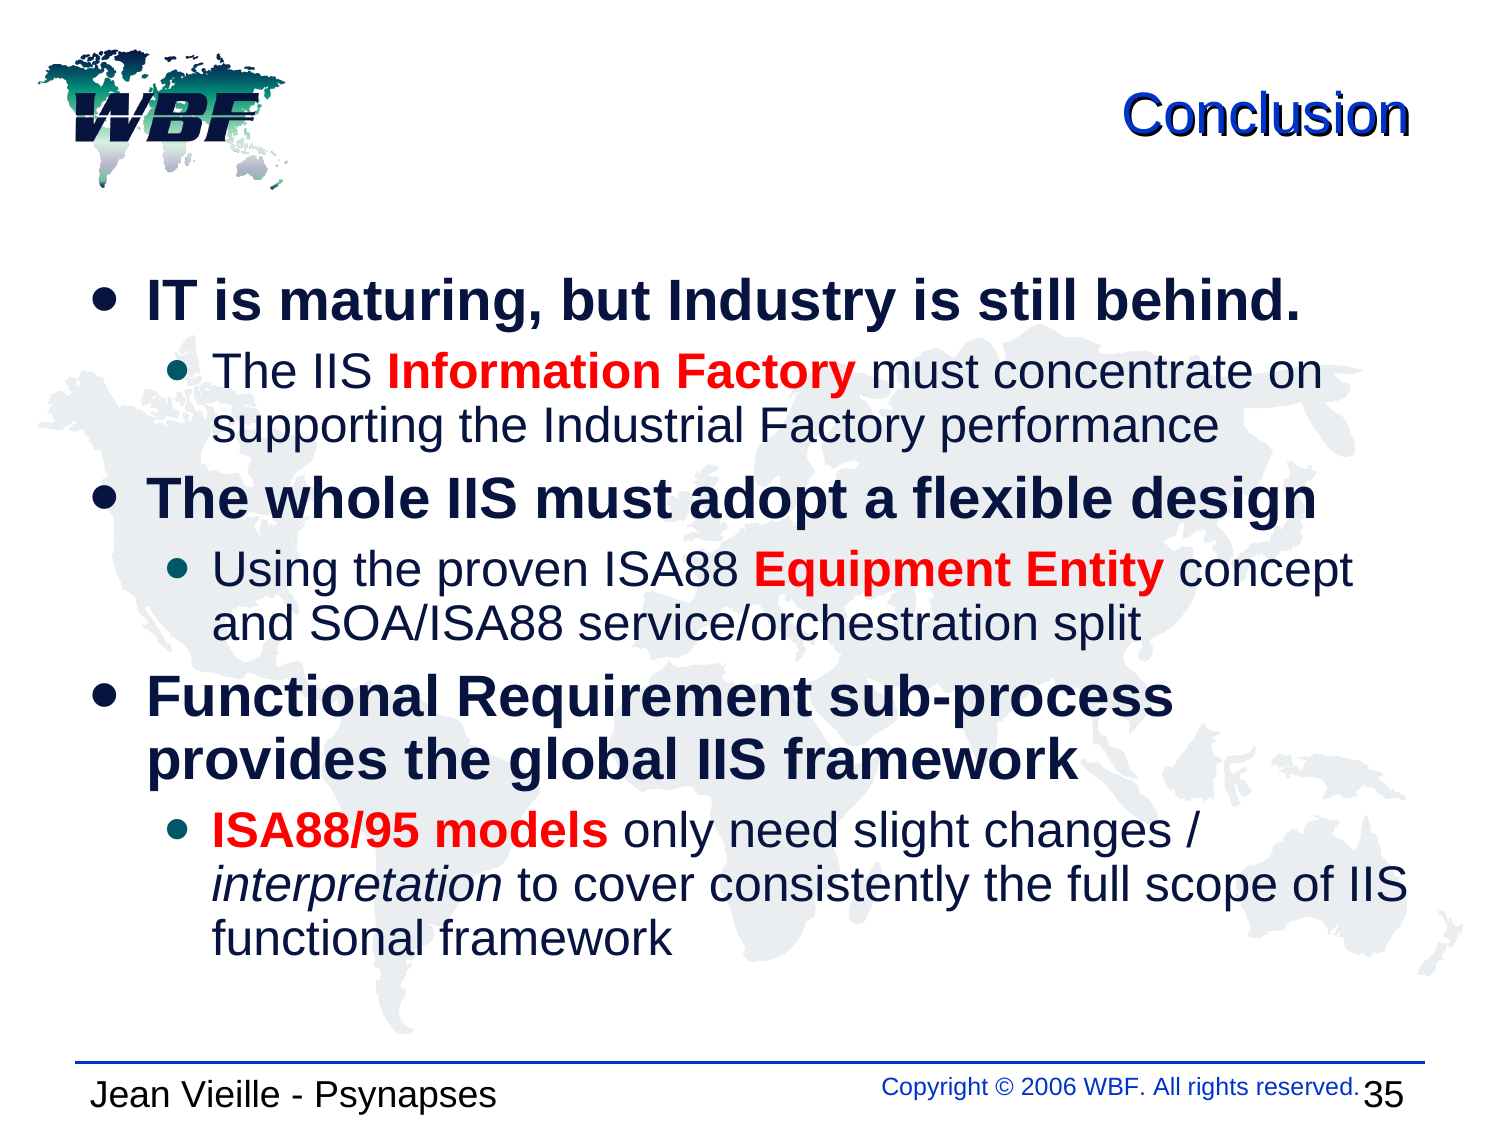

# Conclusion
IT is maturing, but Industry is still behind.
The IIS Information Factory must concentrate on supporting the Industrial Factory performance
The whole IIS must adopt a flexible design
Using the proven ISA88 Equipment Entity concept and SOA/ISA88 service/orchestration split
Functional Requirement sub-process provides the global IIS framework
ISA88/95 models only need slight changes / interpretation to cover consistently the full scope of IIS functional framework
Jean Vieille - Psynapses
35